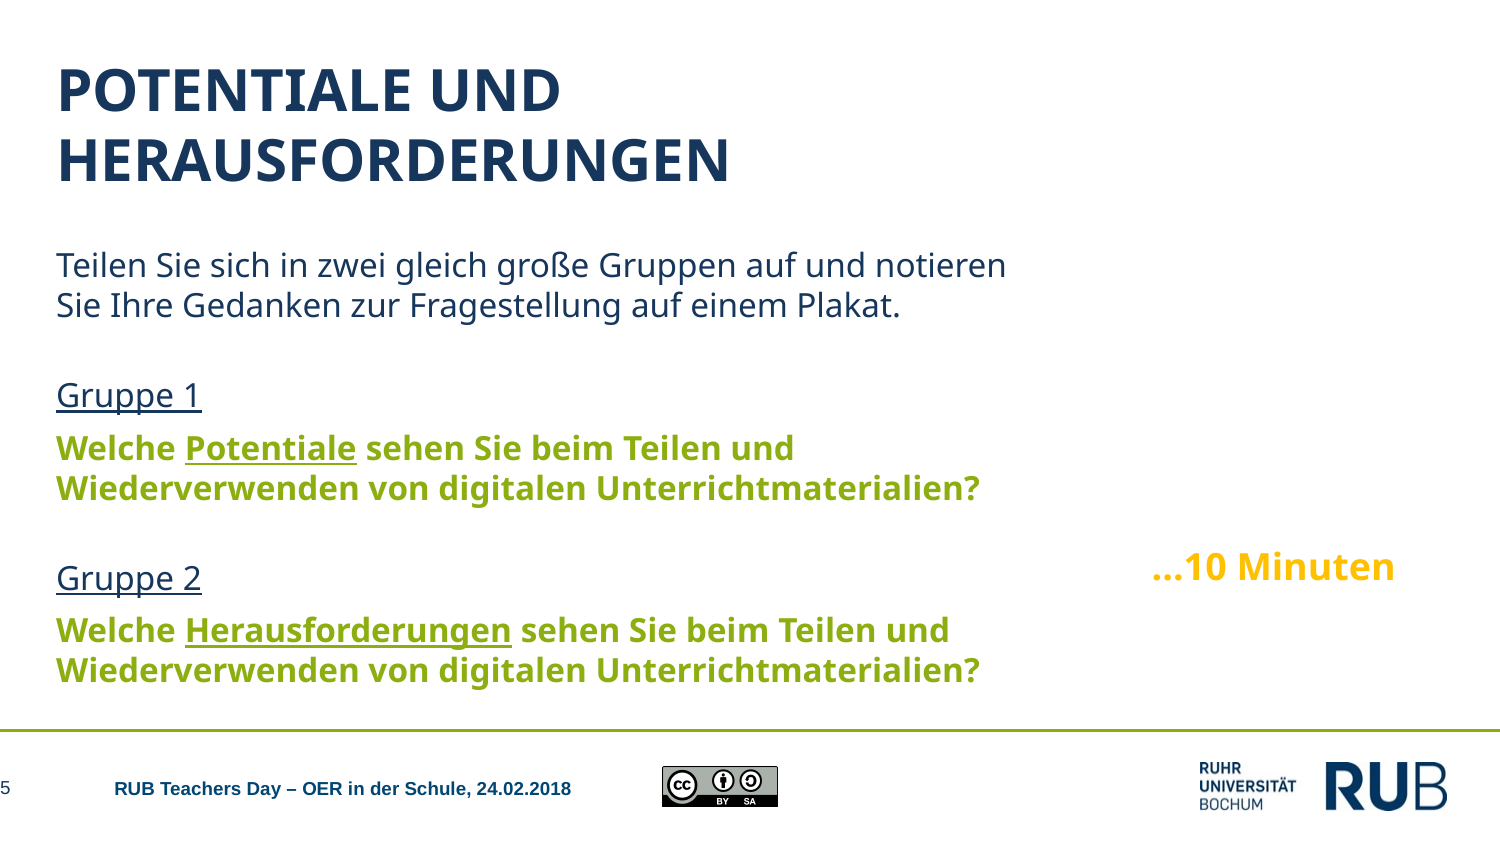

Potentiale und Herausforderungen
Teilen Sie sich in zwei gleich große Gruppen auf und notieren Sie Ihre Gedanken zur Fragestellung auf einem Plakat.
Gruppe 1
Welche Potentiale sehen Sie beim Teilen und Wiederverwenden von digitalen Unterrichtmaterialien?
Gruppe 2
Welche Herausforderungen sehen Sie beim Teilen und Wiederverwenden von digitalen Unterrichtmaterialien?
...10 Minuten
RUB Teachers Day – OER in der Schule, 24.02.2018